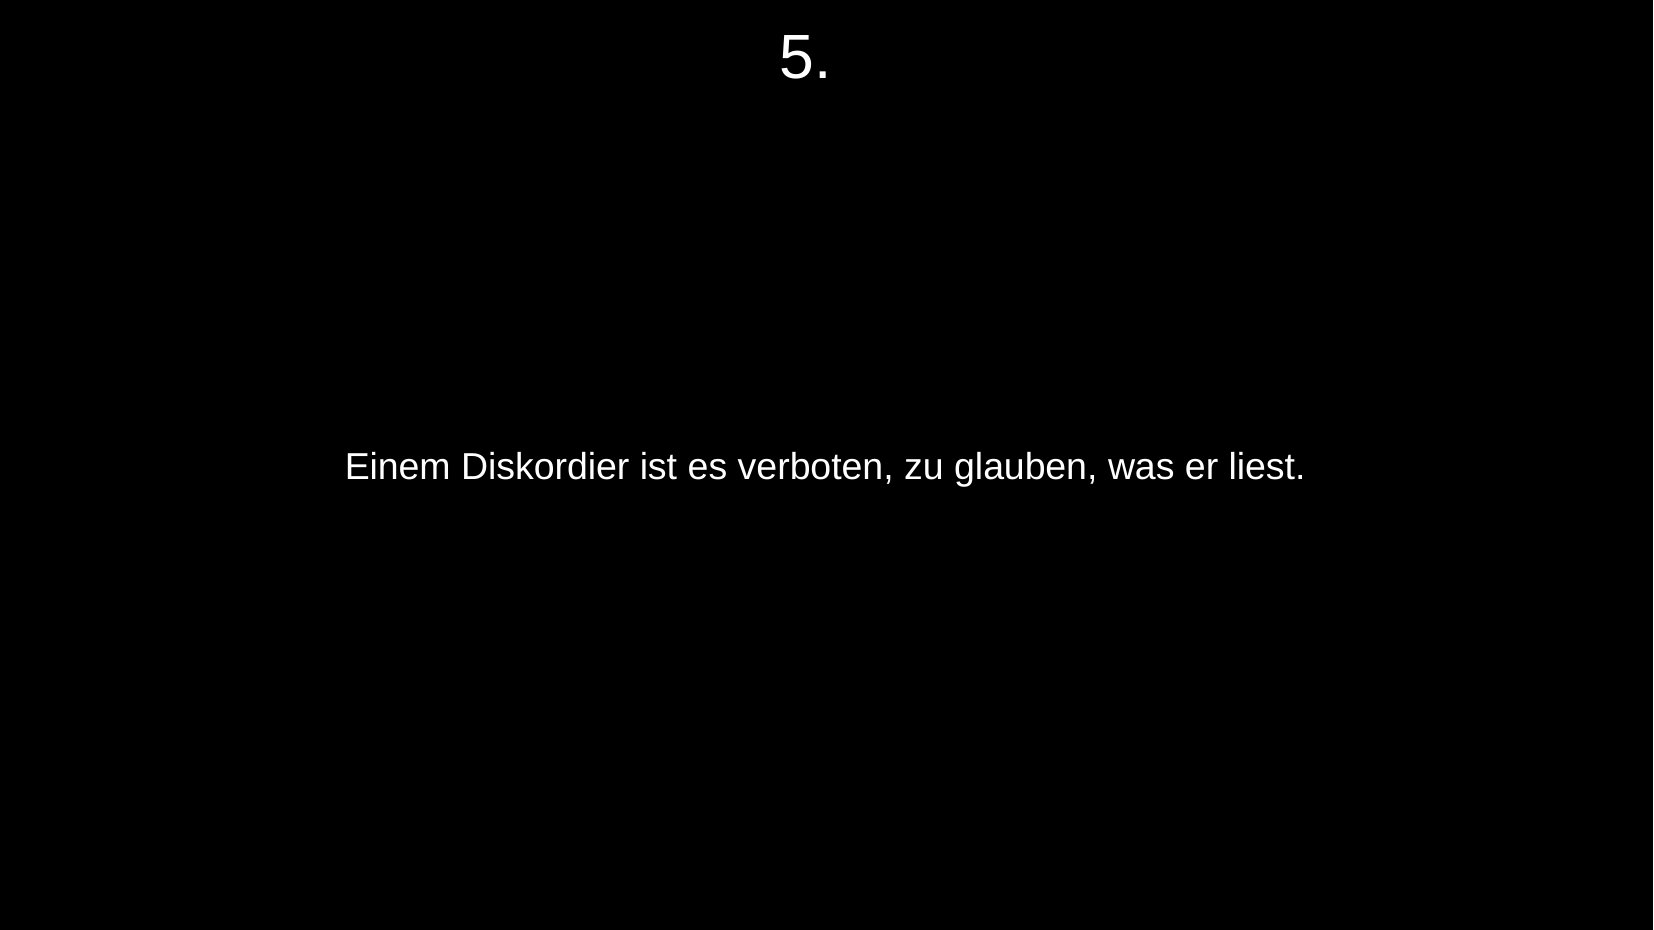

5.
Einem Diskordier ist es verboten, zu glauben, was er liest.